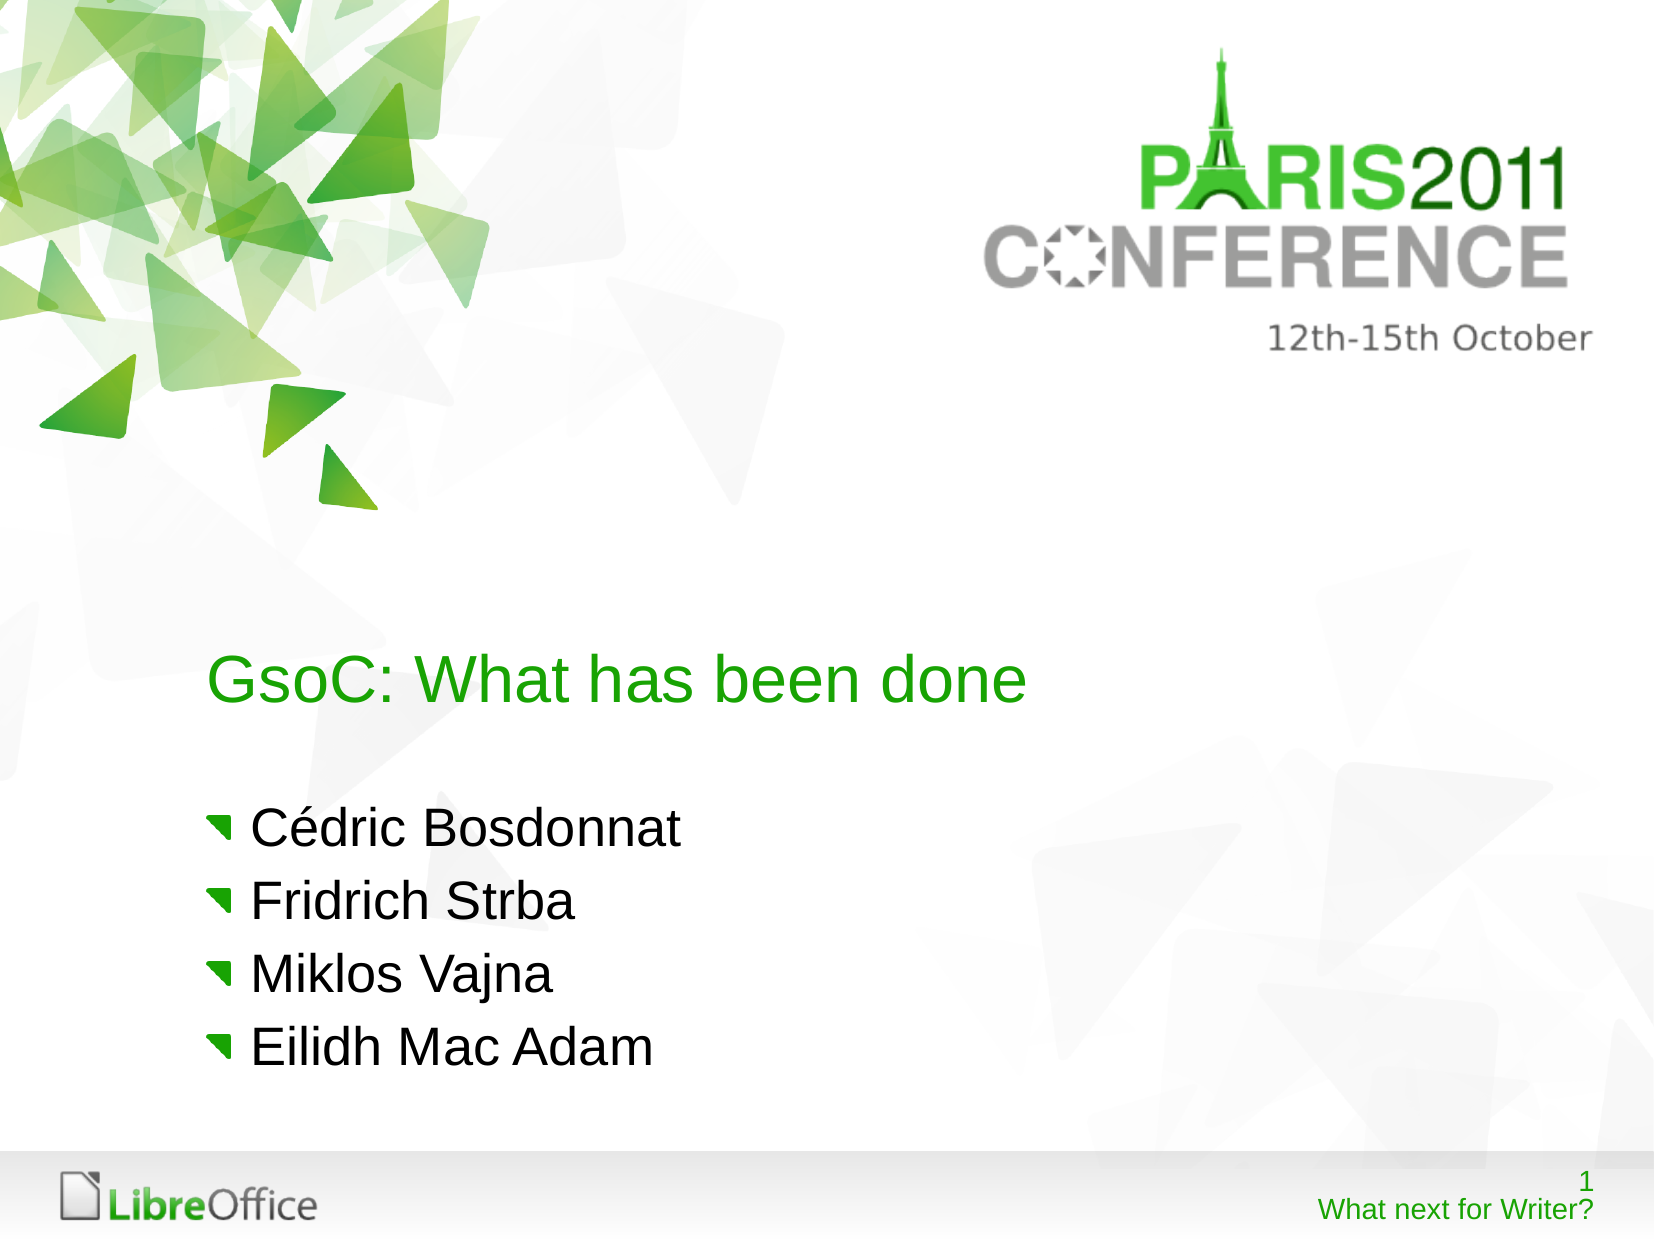

# GsoC: What has been done
Cédric Bosdonnat
Fridrich Strba
Miklos Vajna
Eilidh Mac Adam
1
What next for Writer?